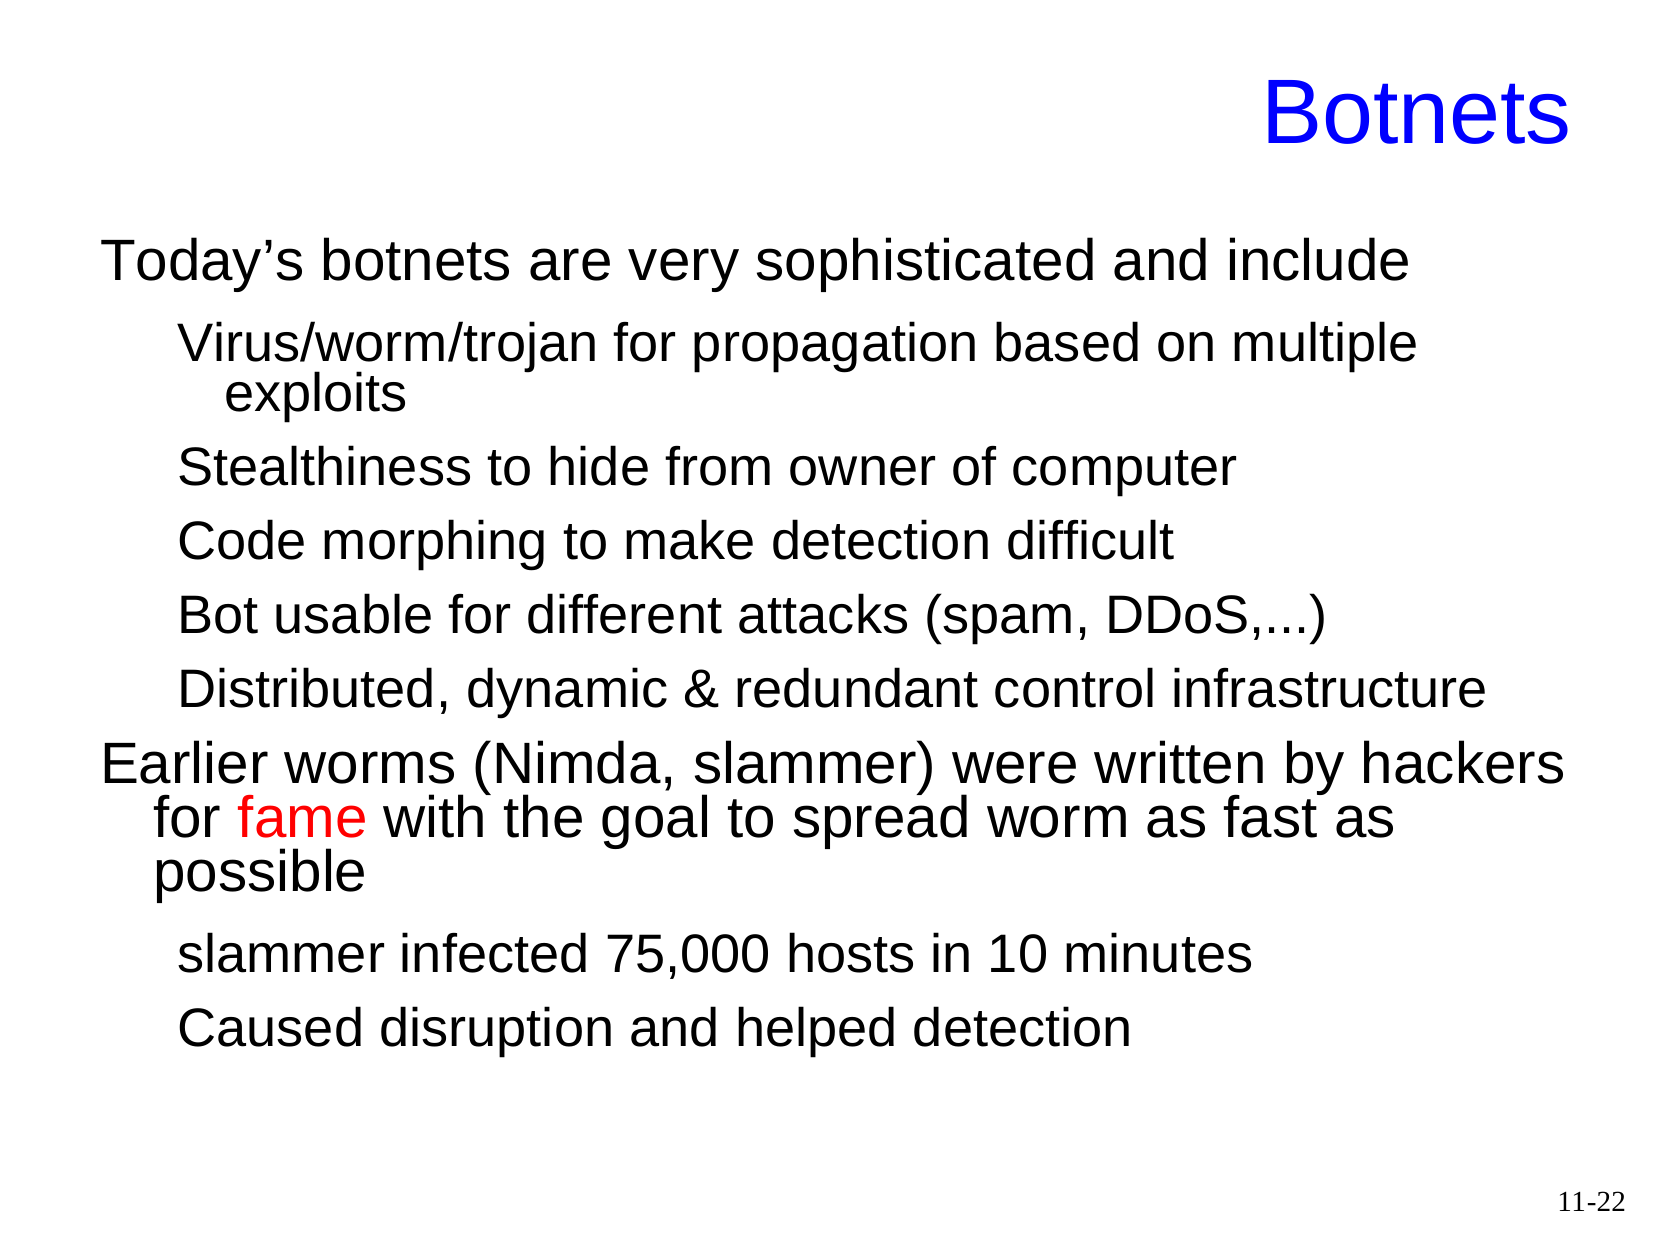

# Botnets
Today’s botnets are very sophisticated and include
Virus/worm/trojan for propagation based on multiple exploits
Stealthiness to hide from owner of computer
Code morphing to make detection difficult
Bot usable for different attacks (spam, DDoS,...)
Distributed, dynamic & redundant control infrastructure
Earlier worms (Nimda, slammer) were written by hackers for fame with the goal to spread worm as fast as possible
slammer infected 75,000 hosts in 10 minutes
Caused disruption and helped detection